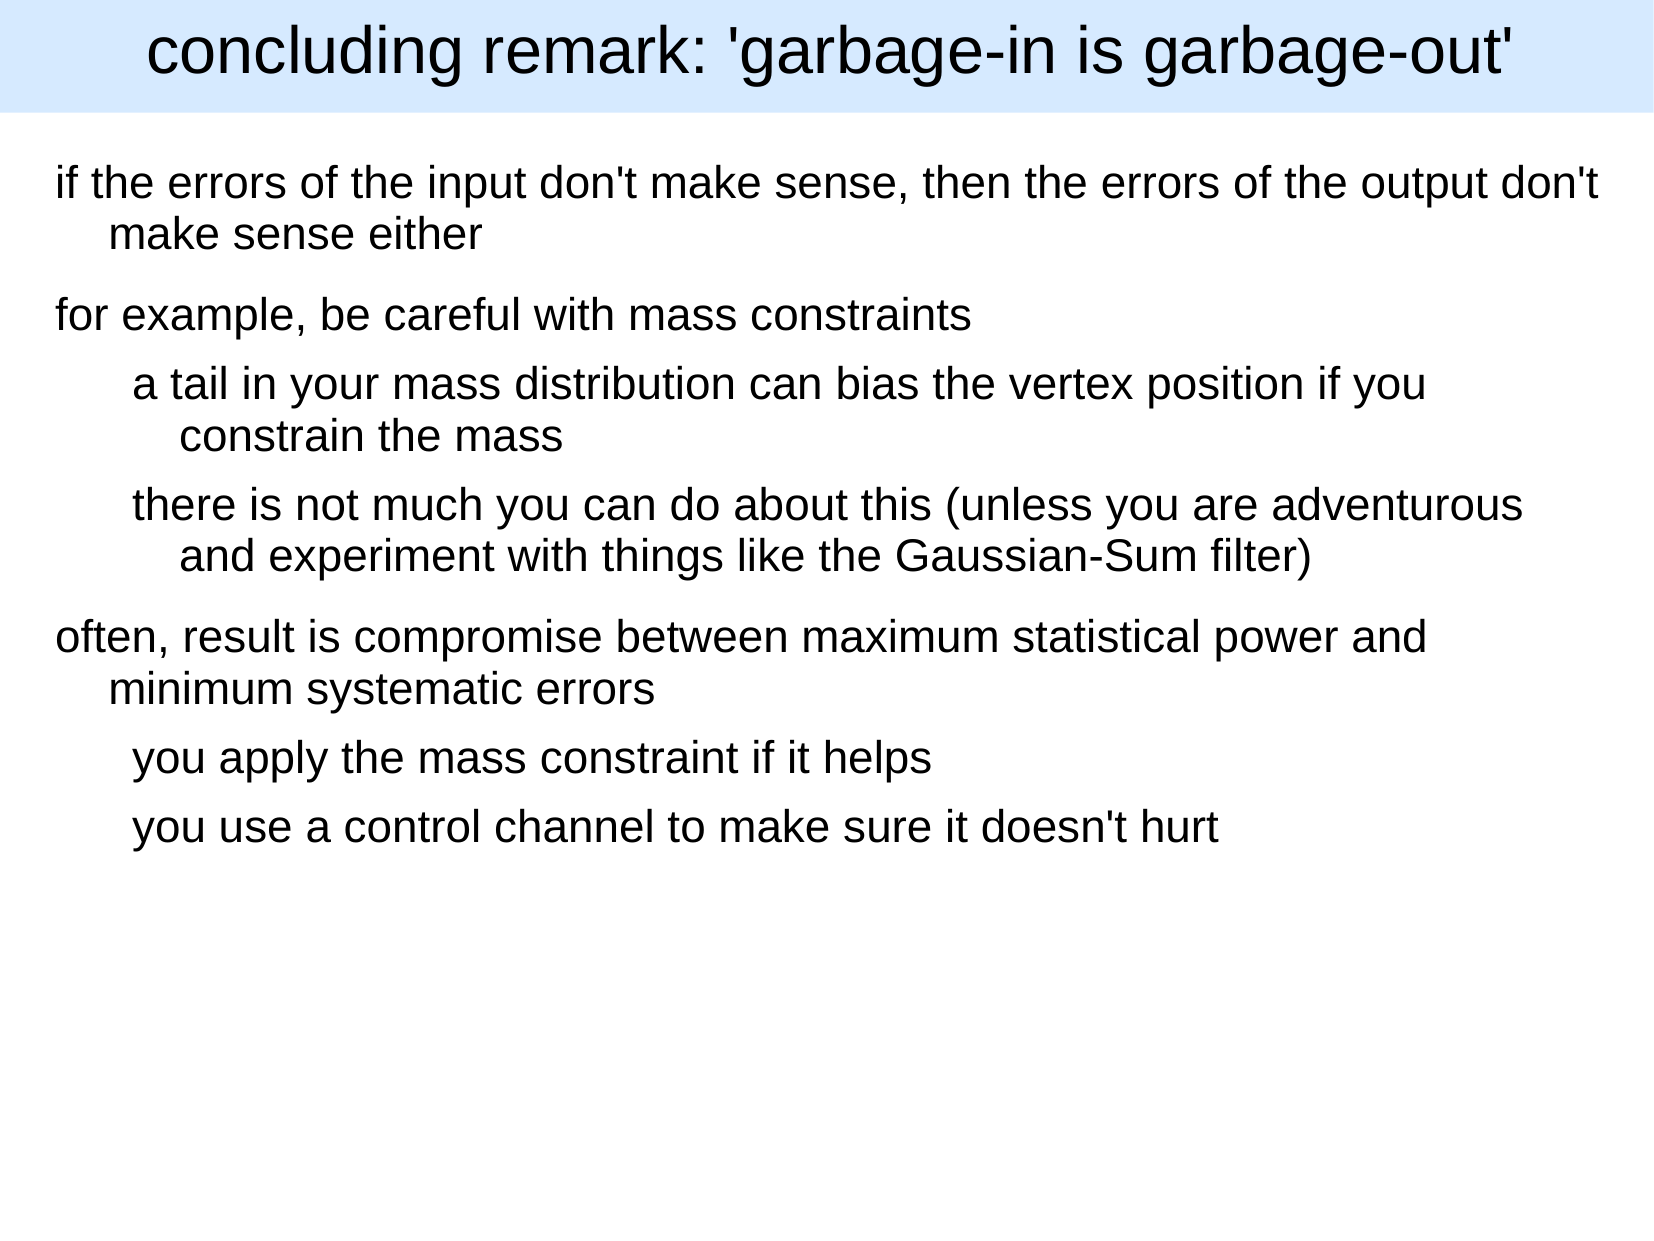

# concluding remark: 'garbage-in is garbage-out'
if the errors of the input don't make sense, then the errors of the output don't make sense either
for example, be careful with mass constraints
a tail in your mass distribution can bias the vertex position if you constrain the mass
there is not much you can do about this (unless you are adventurous and experiment with things like the Gaussian-Sum filter)
often, result is compromise between maximum statistical power and minimum systematic errors
you apply the mass constraint if it helps
you use a control channel to make sure it doesn't hurt